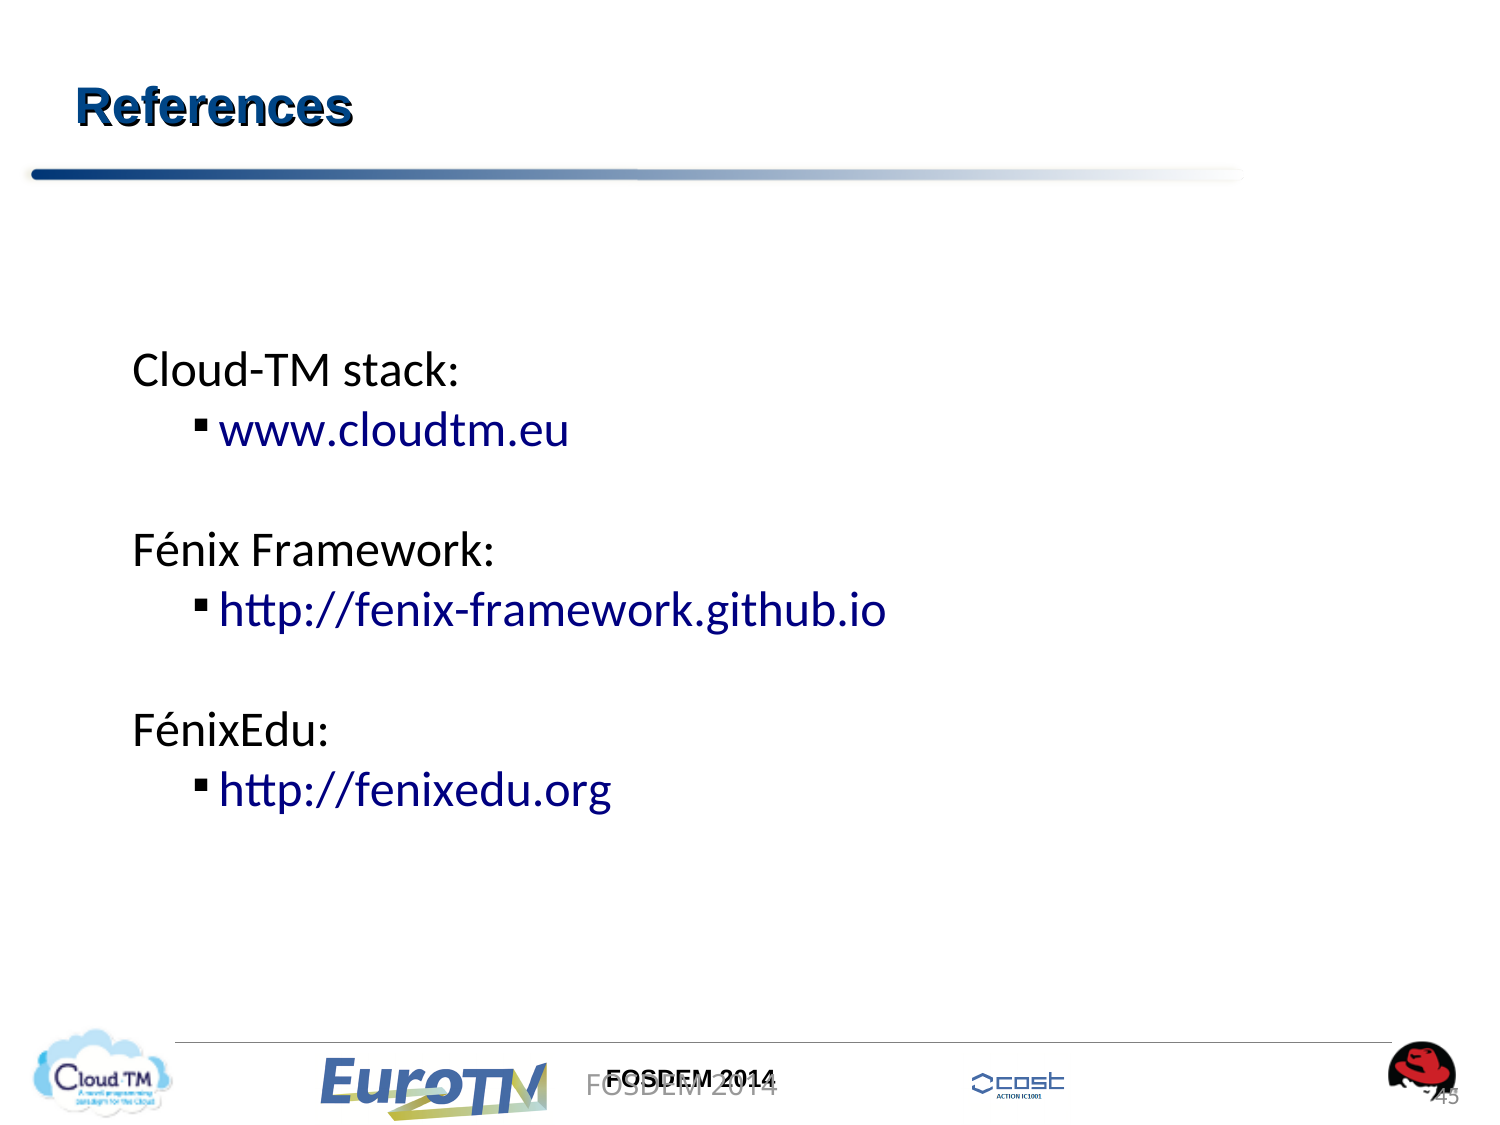

# References
Cloud-TM stack:
 www.cloudtm.eu
Fénix Framework:
 http://fenix-framework.github.io
FénixEdu:
 http://fenixedu.org
FOSDEM 2014